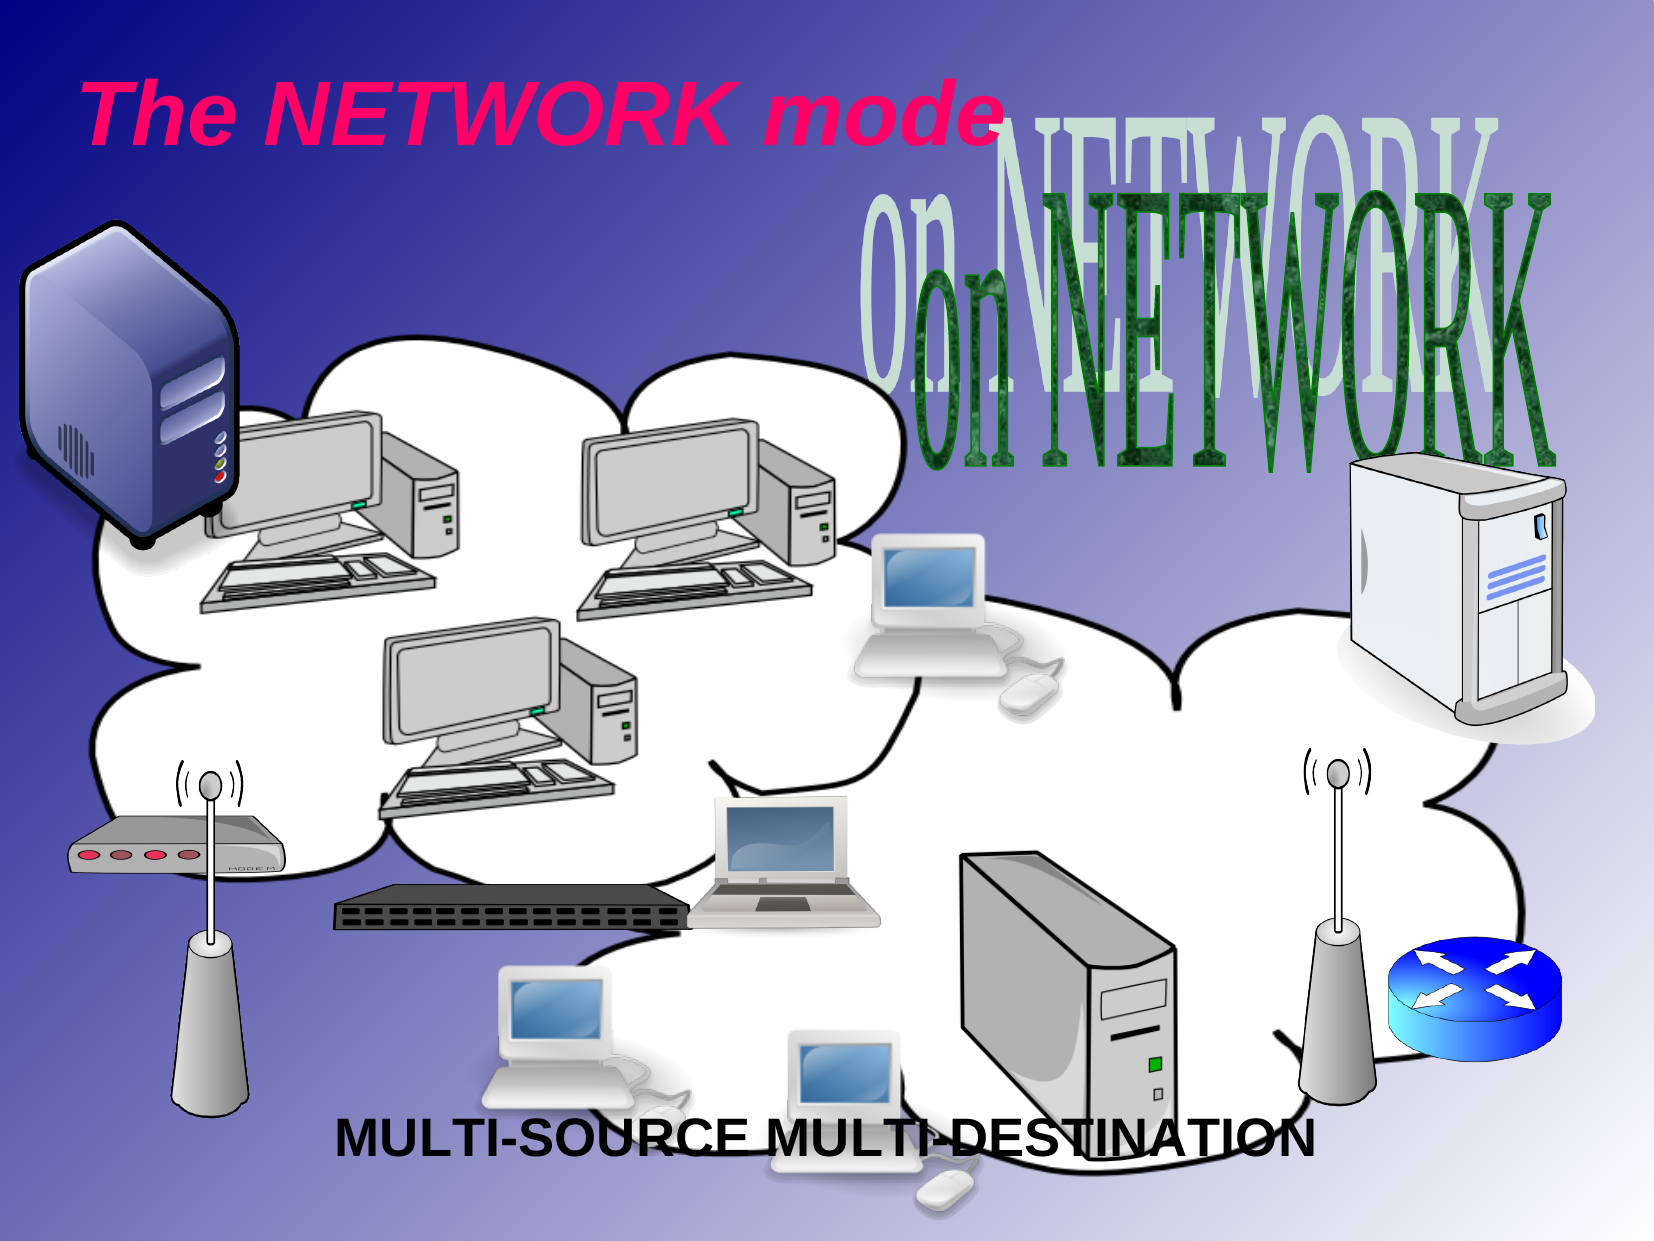

# The NETWORK mode‏
on NETWORK
MULTI-SOURCE MULTI-DESTINATION